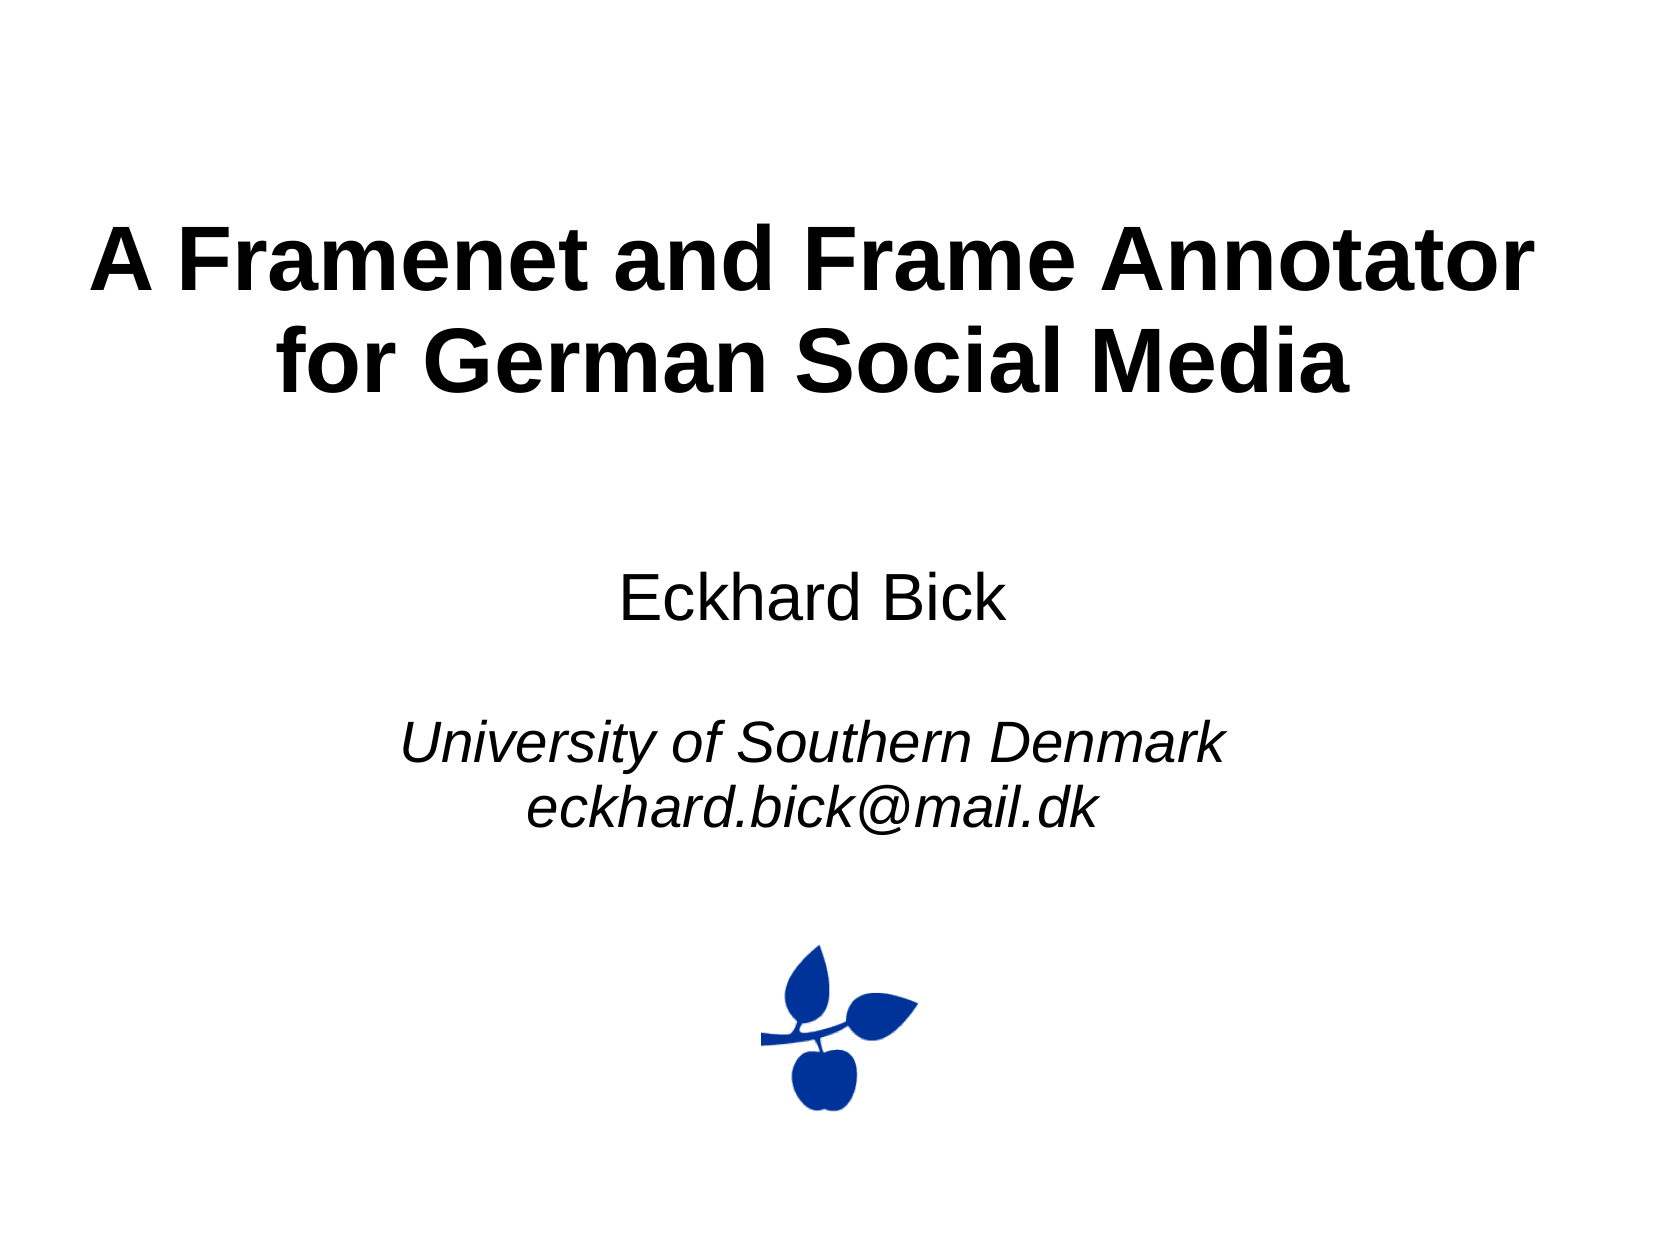

# A Framenet and Frame Annotator
for German Social Media
Eckhard Bick
University of Southern Denmark
eckhard.bick@mail.dk